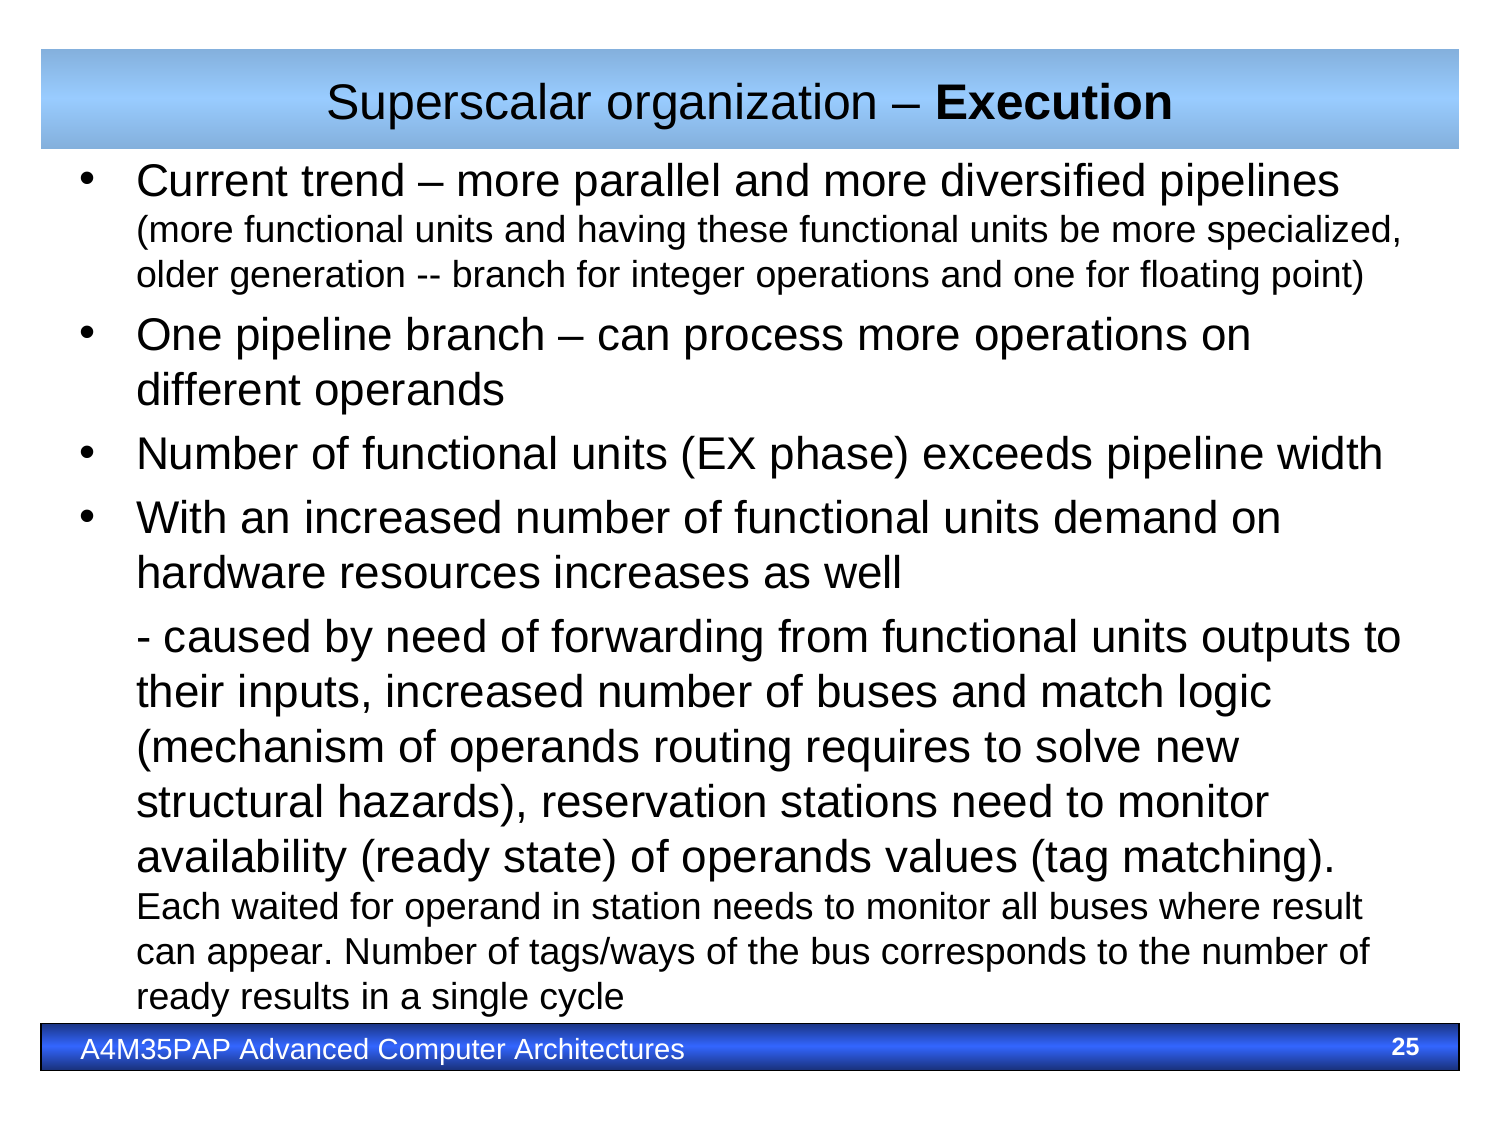

# Superscalar organization – Execution
Current trend – more parallel and more diversified pipelines (more functional units and having these functional units be more specialized, older generation -- branch for integer operations and one for floating point)
One pipeline branch – can process more operations on different operands
Number of functional units (EX phase) exceeds pipeline width
With an increased number of functional units demand on hardware resources increases as well
- caused by need of forwarding from functional units outputs to their inputs, increased number of buses and match logic (mechanism of operands routing requires to solve new structural hazards), reservation stations need to monitor availability (ready state) of operands values (tag matching). Each waited for operand in station needs to monitor all buses where result can appear. Number of tags/ways of the bus corresponds to the number of ready results in a single cycle
25